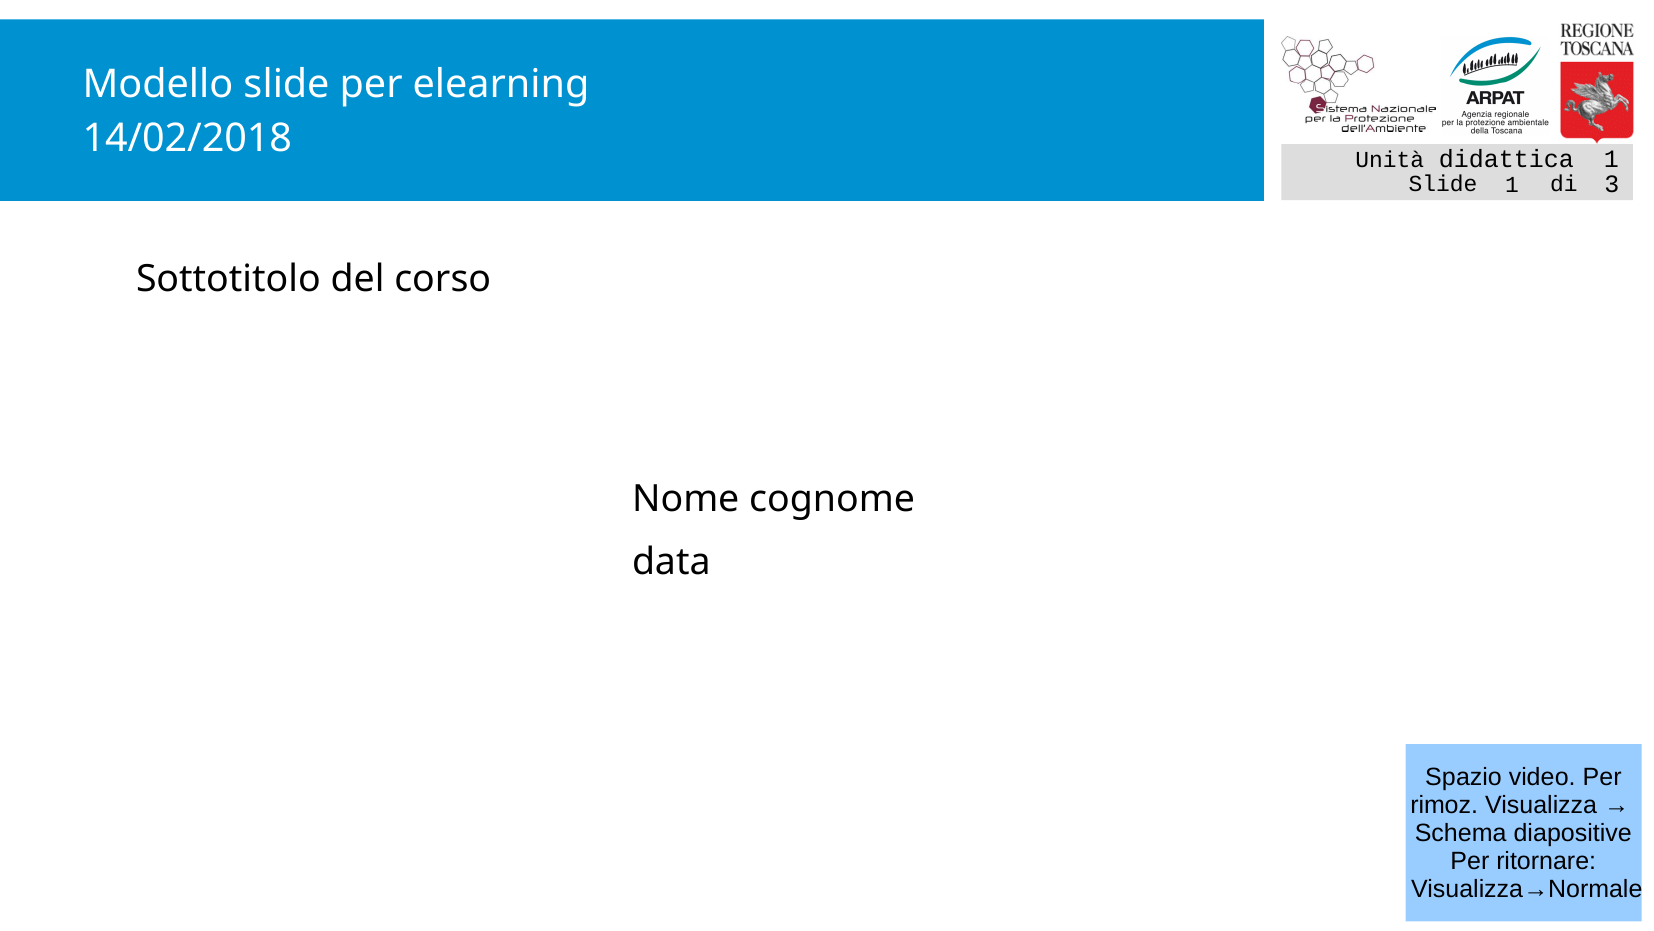

# Modello slide per elearning 14/02/2018
Sottotitolo del corso
Nome cognome
data